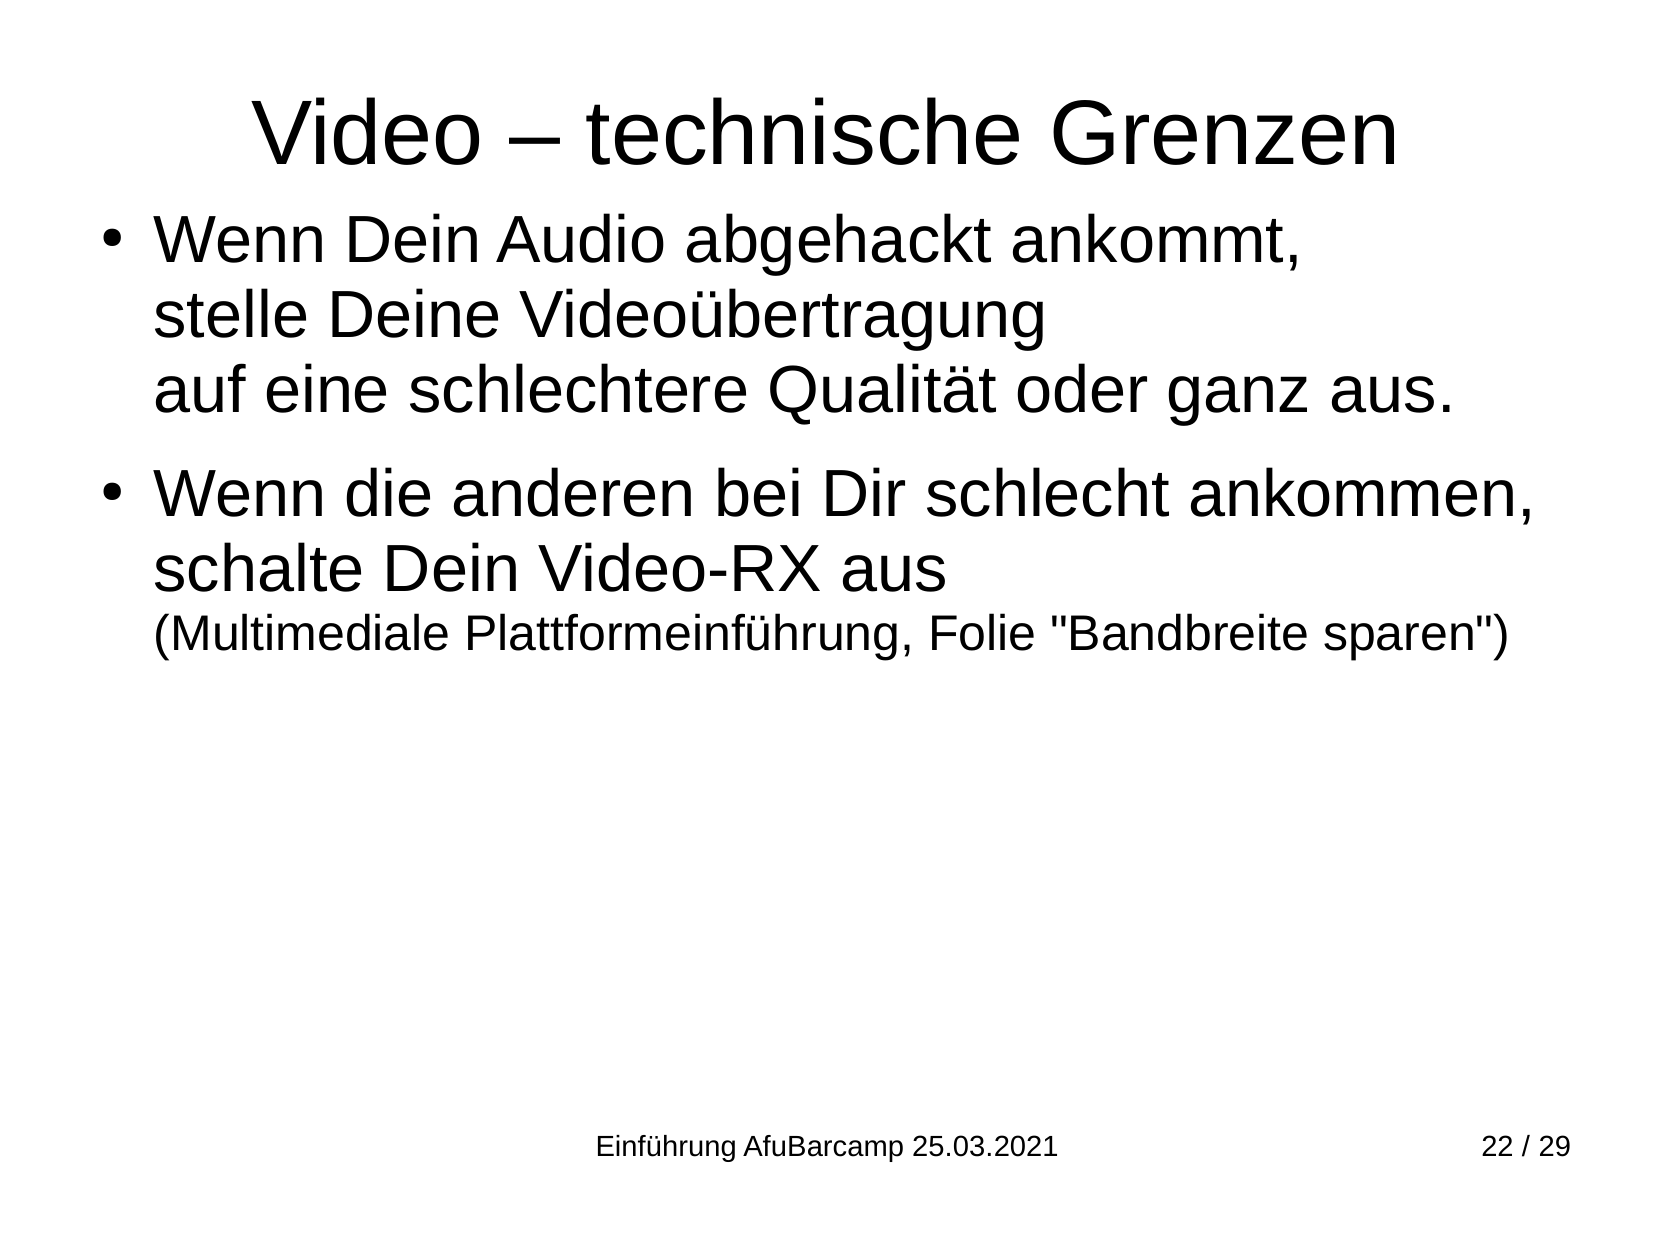

# Video – technische Grenzen
Wenn Dein Audio abgehackt ankommt,
stelle Deine Videoübertragung
auf eine schlechtere Qualität oder ganz aus.
Wenn die anderen bei Dir schlecht ankommen,
schalte Dein Video-RX aus
(Multimediale Plattformeinführung, Folie "Bandbreite sparen")